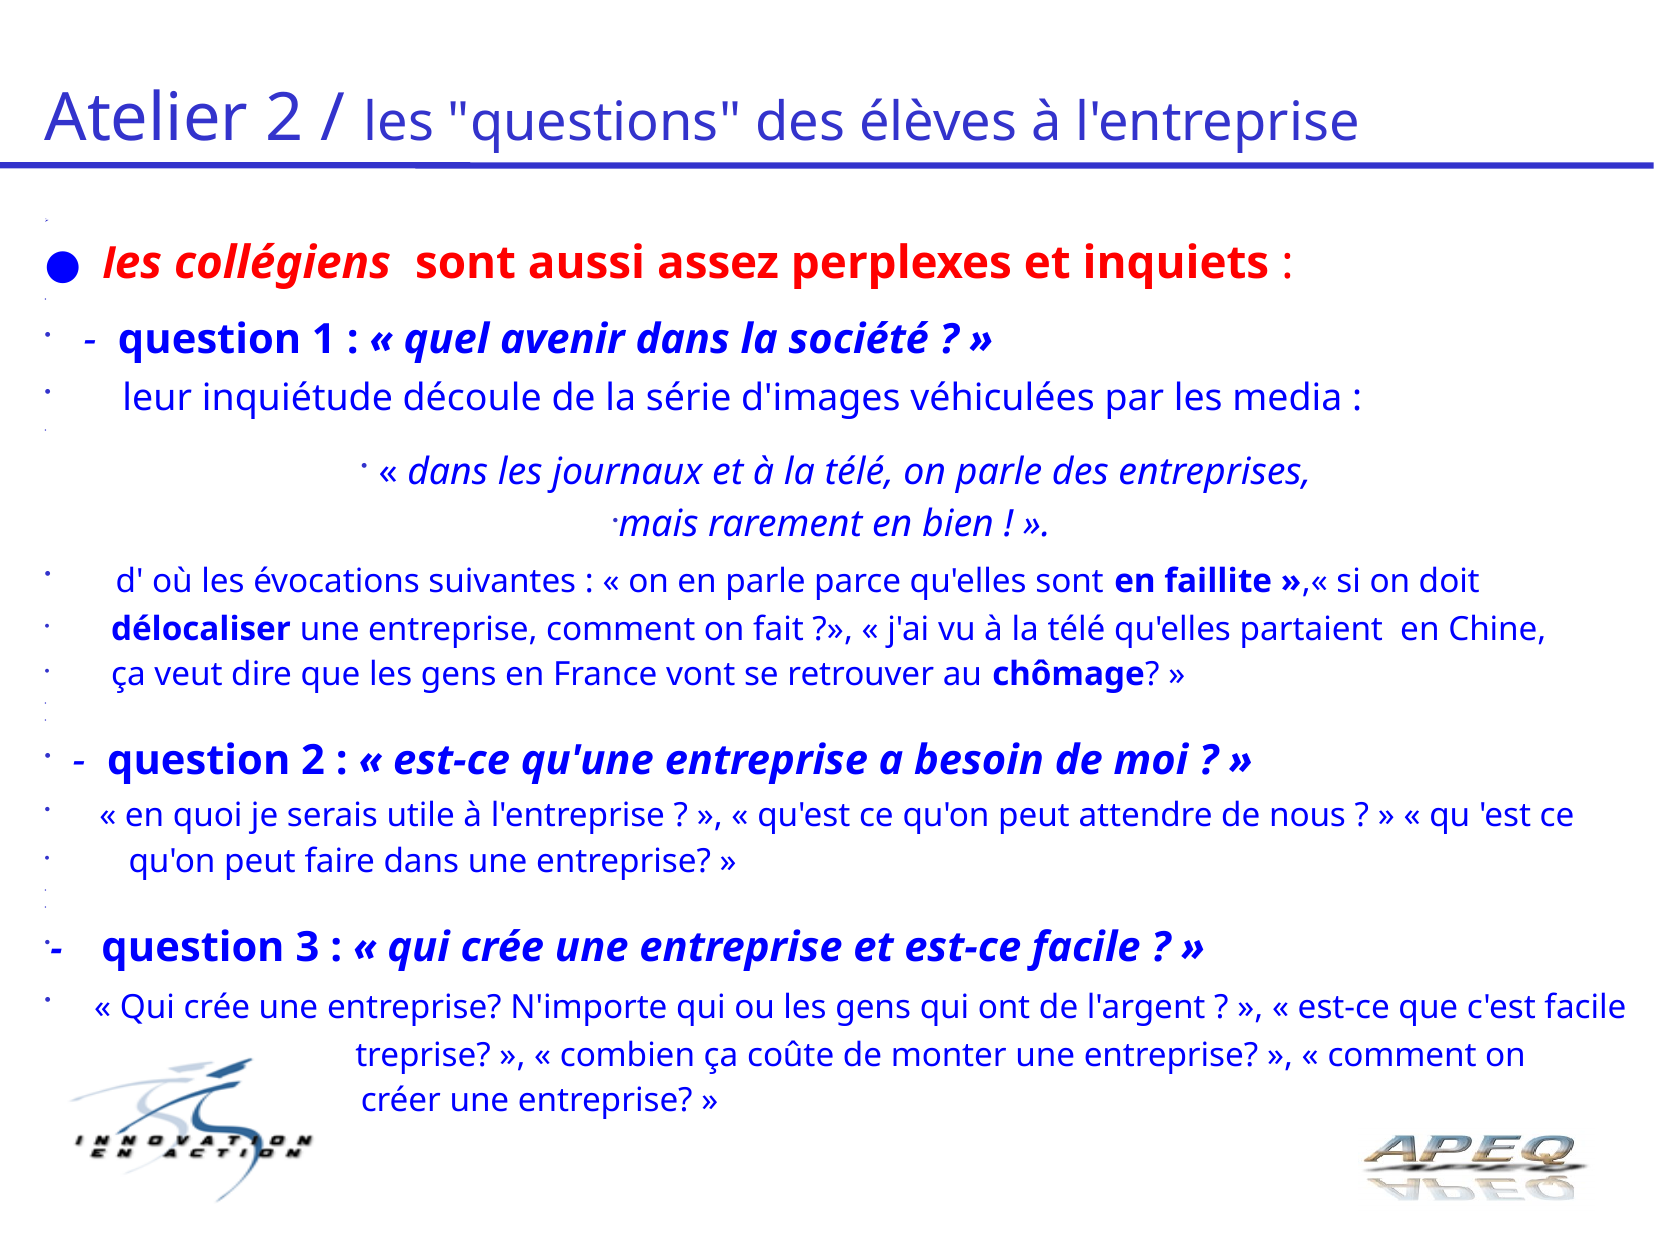

Atelier 2 / les "questions" des élèves à l'entreprise
● les collégiens sont aussi assez perplexes et inquiets :
 - question 1 : « quel avenir dans la société ? »
 leur inquiétude découle de la série d'images véhiculées par les media :
 « dans les journaux et à la télé, on parle des entreprises,
mais rarement en bien ! ».
 d' où les évocations suivantes : « on en parle parce qu'elles sont en faillite »,« si on doit
 délocaliser une entreprise, comment on fait ?», « j'ai vu à la télé qu'elles partaient en Chine,
 ça veut dire que les gens en France vont se retrouver au chômage? »
 - question 2 : « est-ce qu'une entreprise a besoin de moi ? »
 « en quoi je serais utile à l'entreprise ? », « qu'est ce qu'on peut attendre de nous ? » « qu 'est ce
 qu'on peut faire dans une entreprise? »
- question 3 : « qui crée une entreprise et est-ce facile ? »
 « Qui crée une entreprise? N'importe qui ou les gens qui ont de l'argent ? », « est-ce que c'est facile
 de créer une entreprise? », « combien ça coûte de monter une entreprise? », « comment on
 s'organise pour créer une entreprise? »